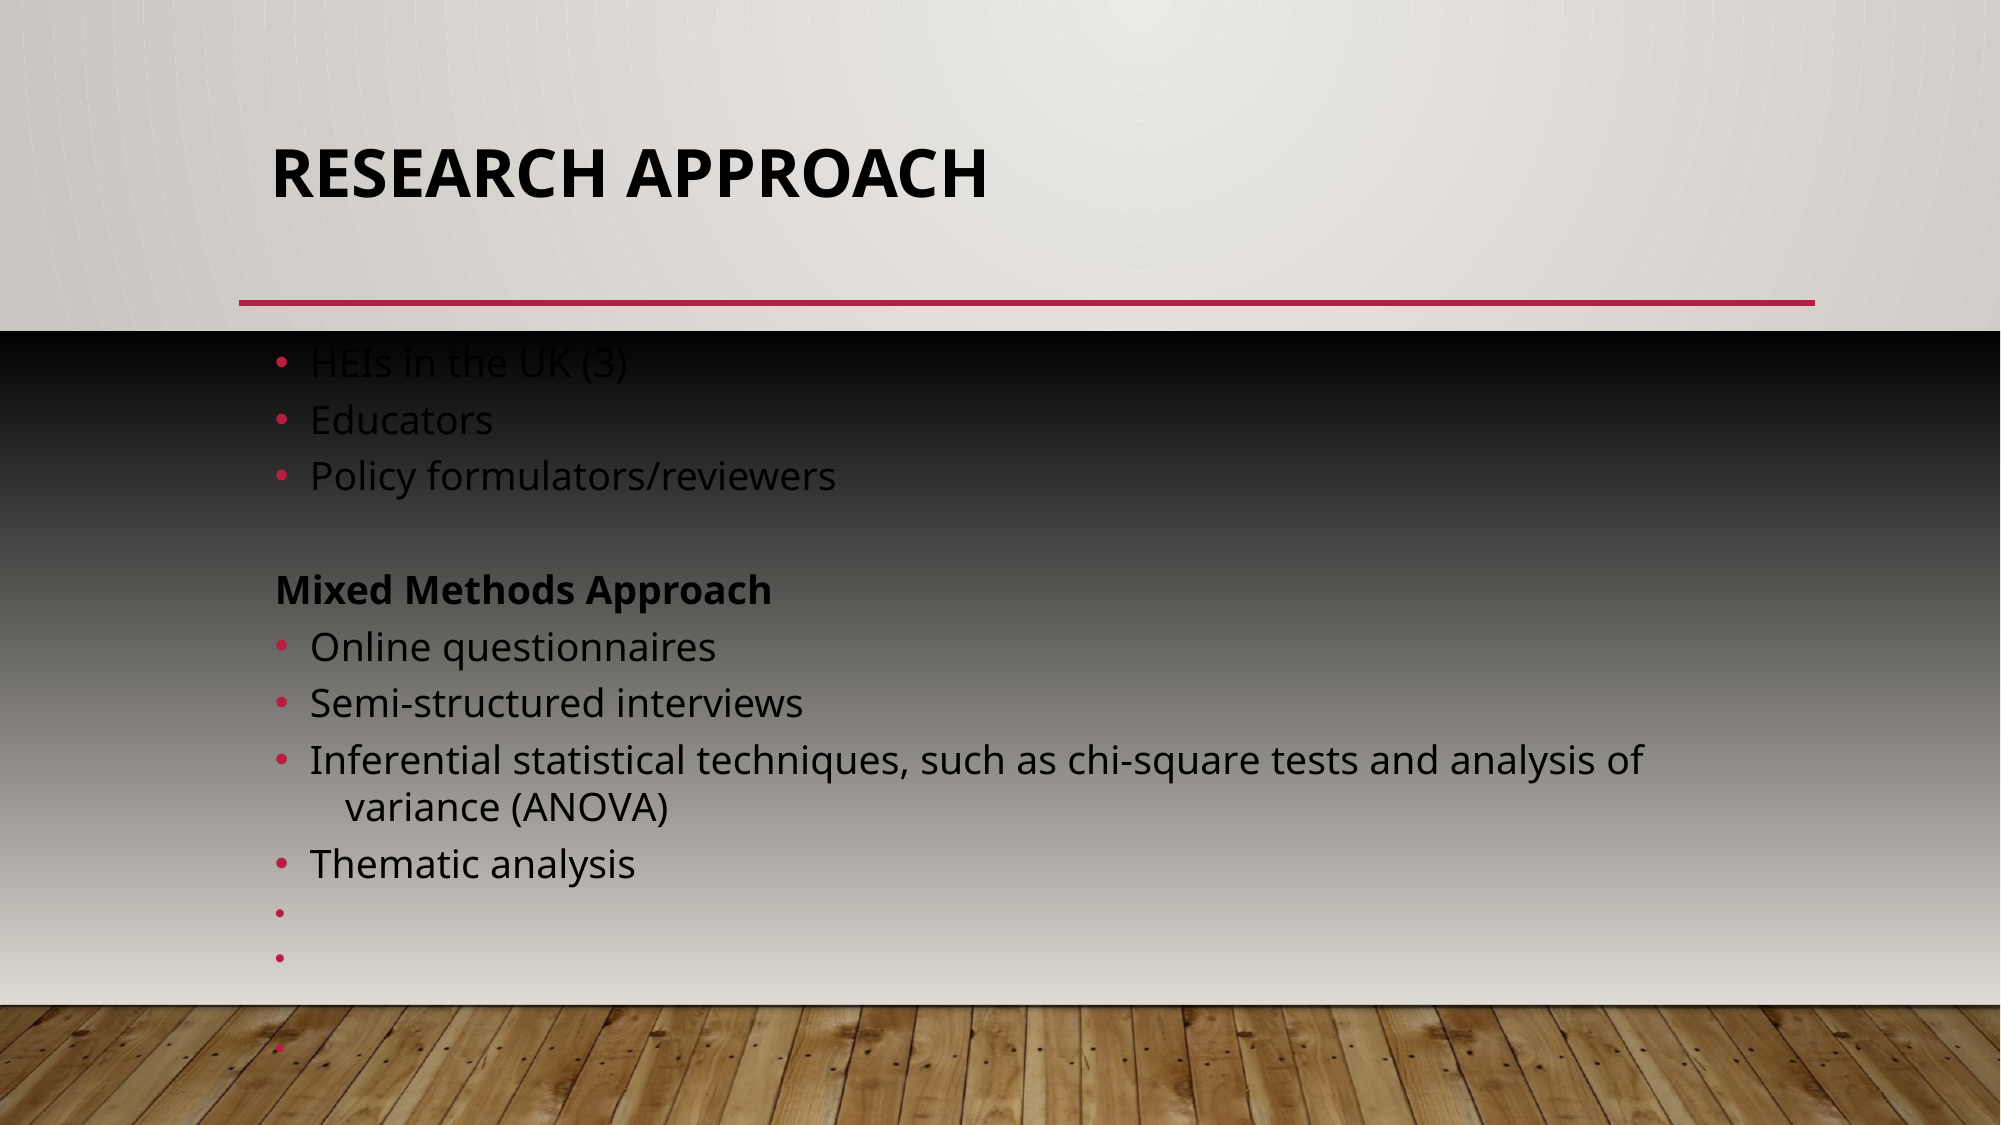

# research APPROACH
HEIs in the UK (3)
Educators
Policy formulators/reviewers
Mixed Methods Approach
Online questionnaires
Semi-structured interviews
Inferential statistical techniques, such as chi-square tests and analysis of variance (ANOVA)
Thematic analysis